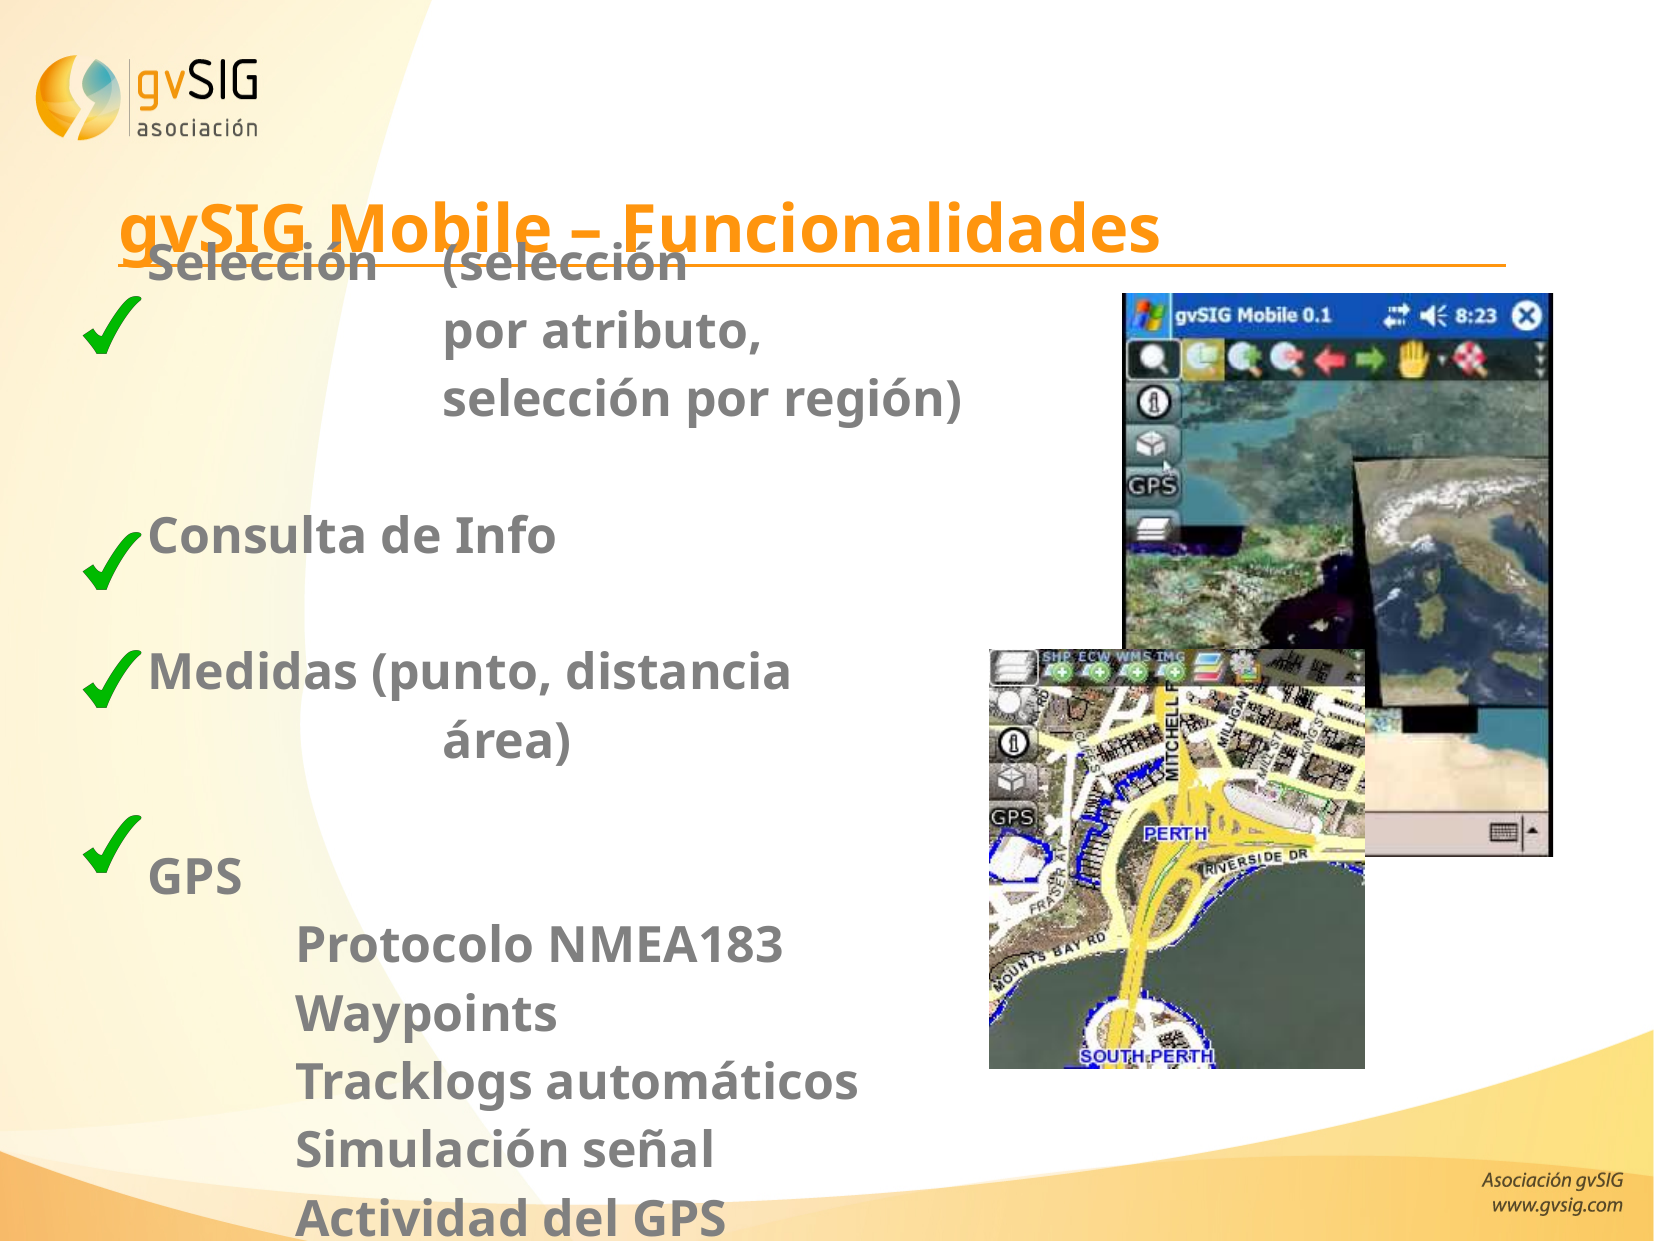

# gvSIG Mobile – Funcionalidades
Selección	(selección
				por atributo,
				selección por región)
Consulta de Info
Medidas (punto, distancia
				área)
GPS
		Protocolo NMEA183
		Waypoints
		Tracklogs automáticos
		Simulación señal
		Actividad del GPS